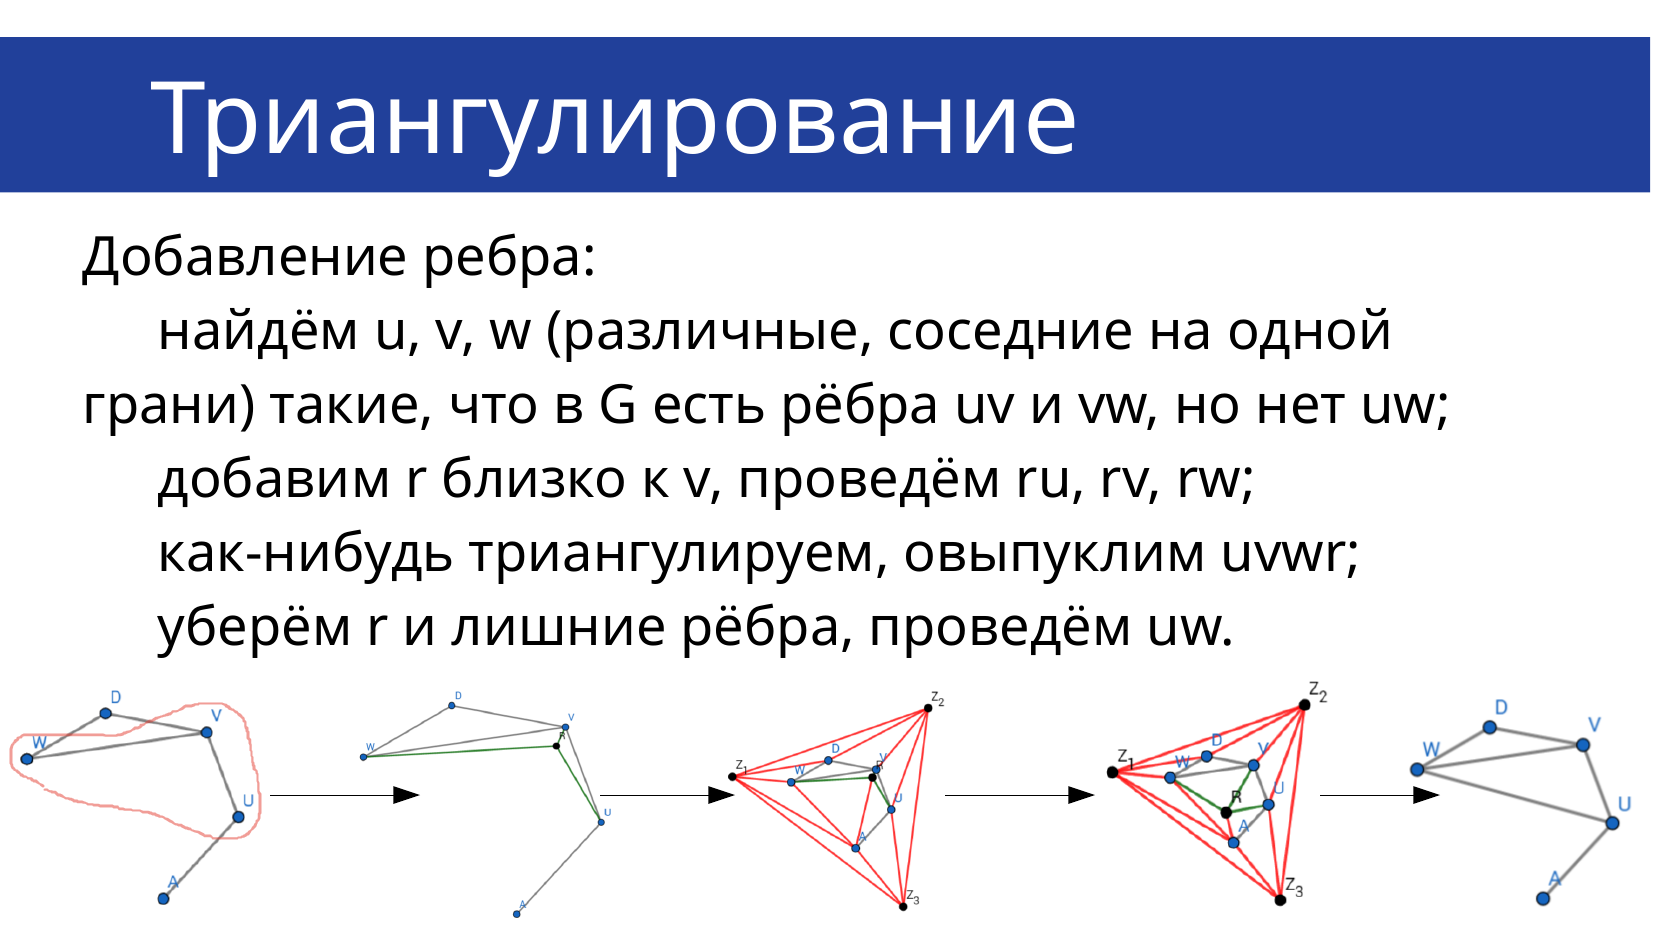

# Триангулирование
Добавление ребра:
	найдём u, v, w (различные, соседние на одной грани) такие, что в G есть рёбра uv и vw, но нет uw;
	добавим r близко к v, проведём ru, rv, rw;
	как-нибудь триангулируем, овыпуклим uvwr;
	уберём r и лишние рёбра, проведём uw.